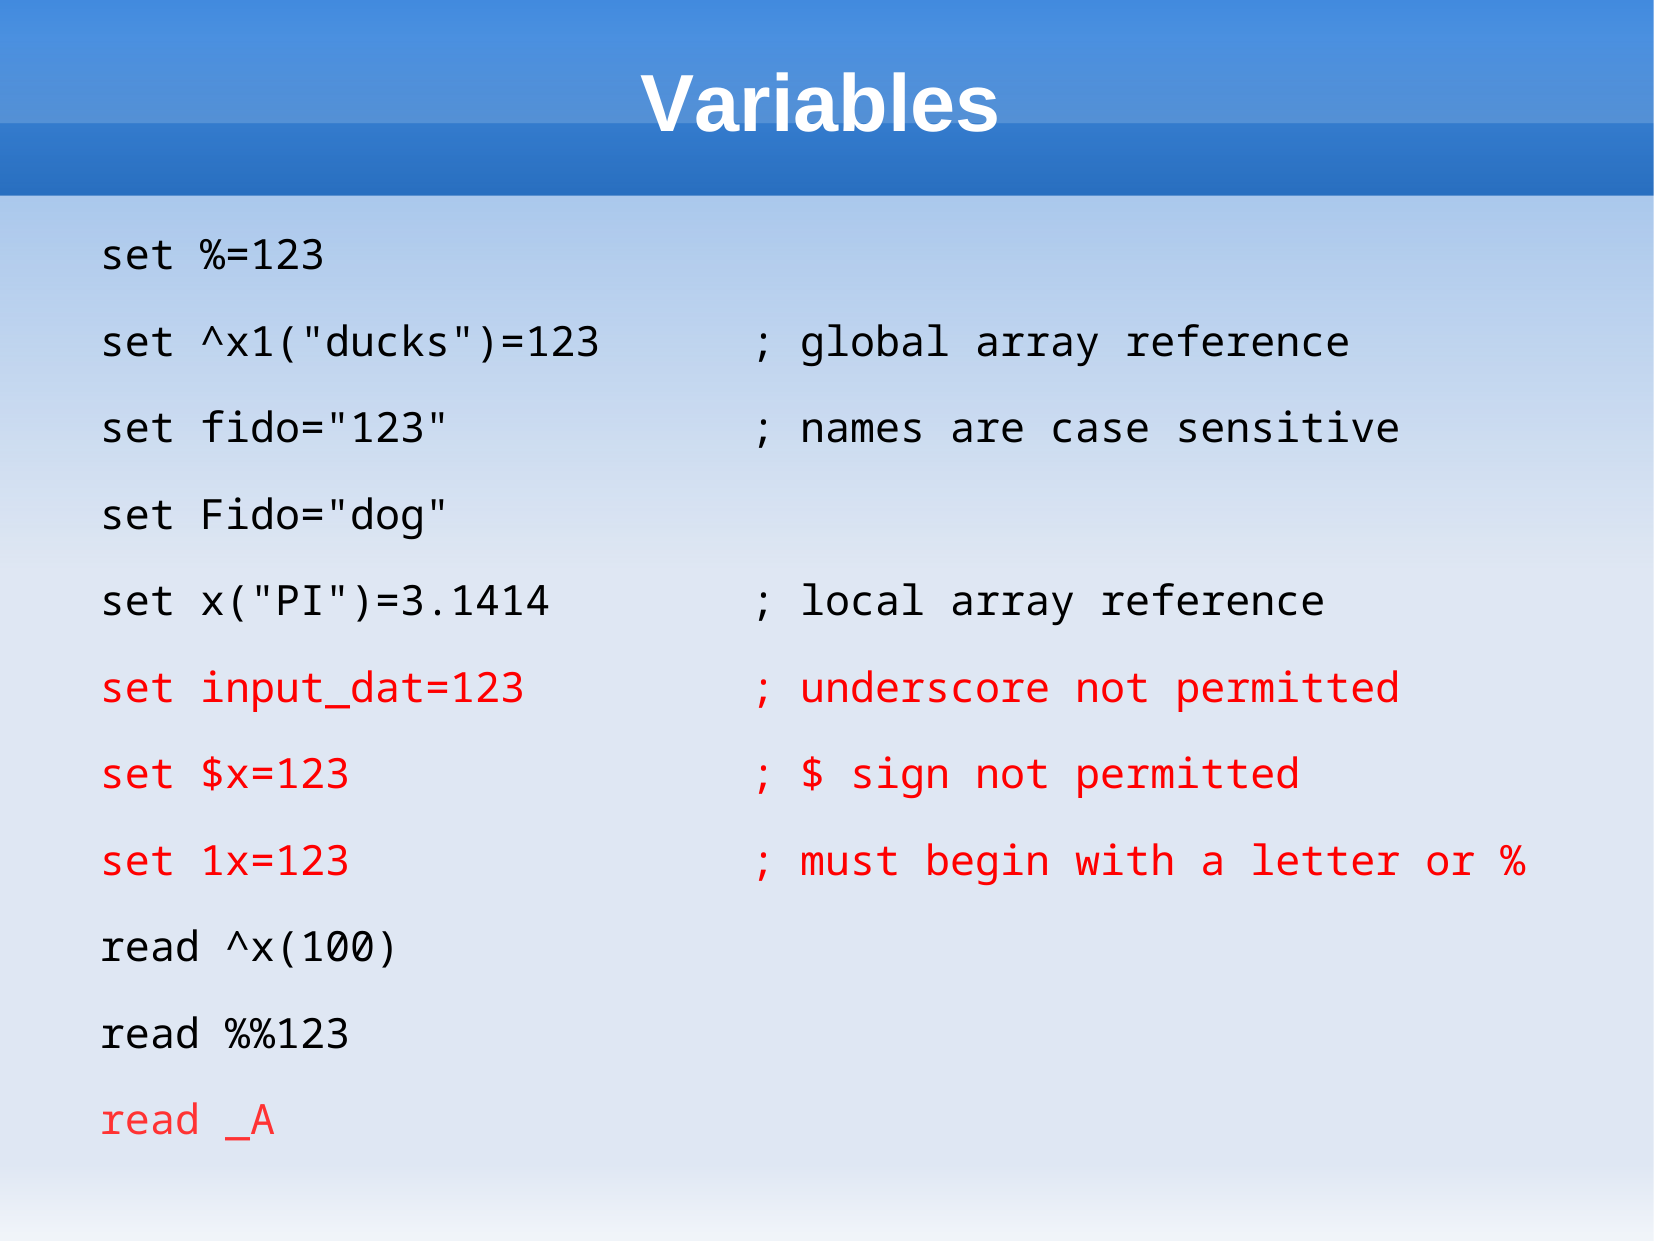

# Variables
 set %=123
 set ^x1("ducks")=123		; global array reference
 set fido="123"				; names are case sensitive
 set Fido="dog"
 set x("PI")=3.1414			; local array reference
 set input_dat=123			; underscore not permitted
 set $x=123						; $ sign not permitted
 set 1x=123						; must begin with a letter or %
 read ^x(100)
 read %%123
 read _A